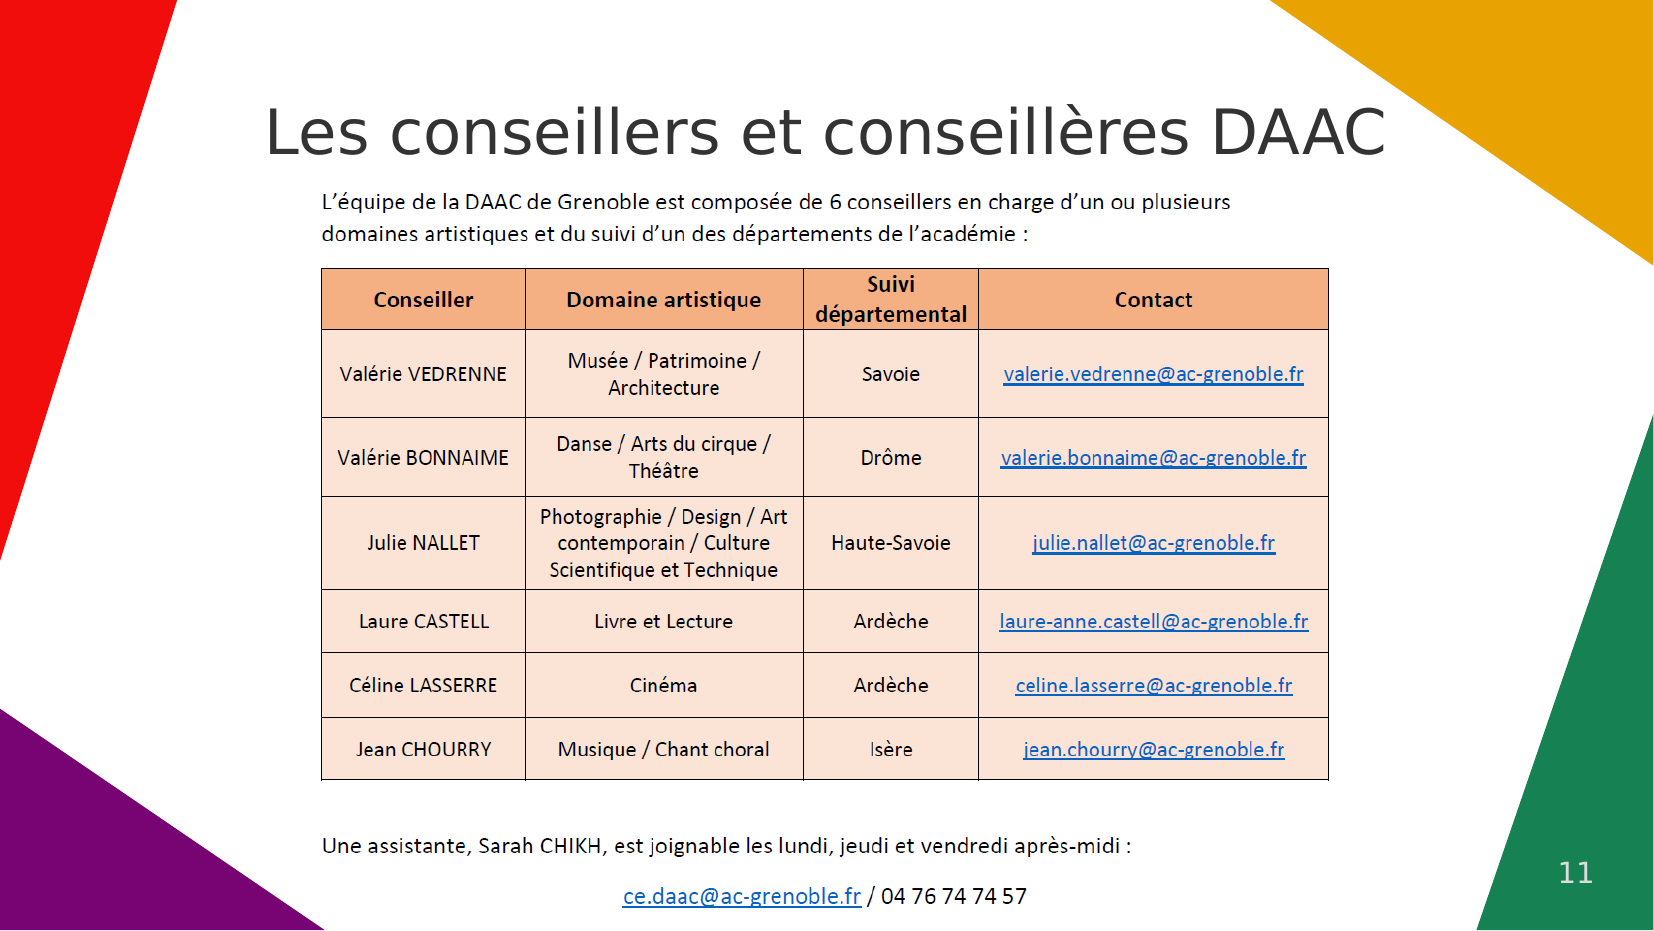

# Les conseillers et conseillères DAAC
11